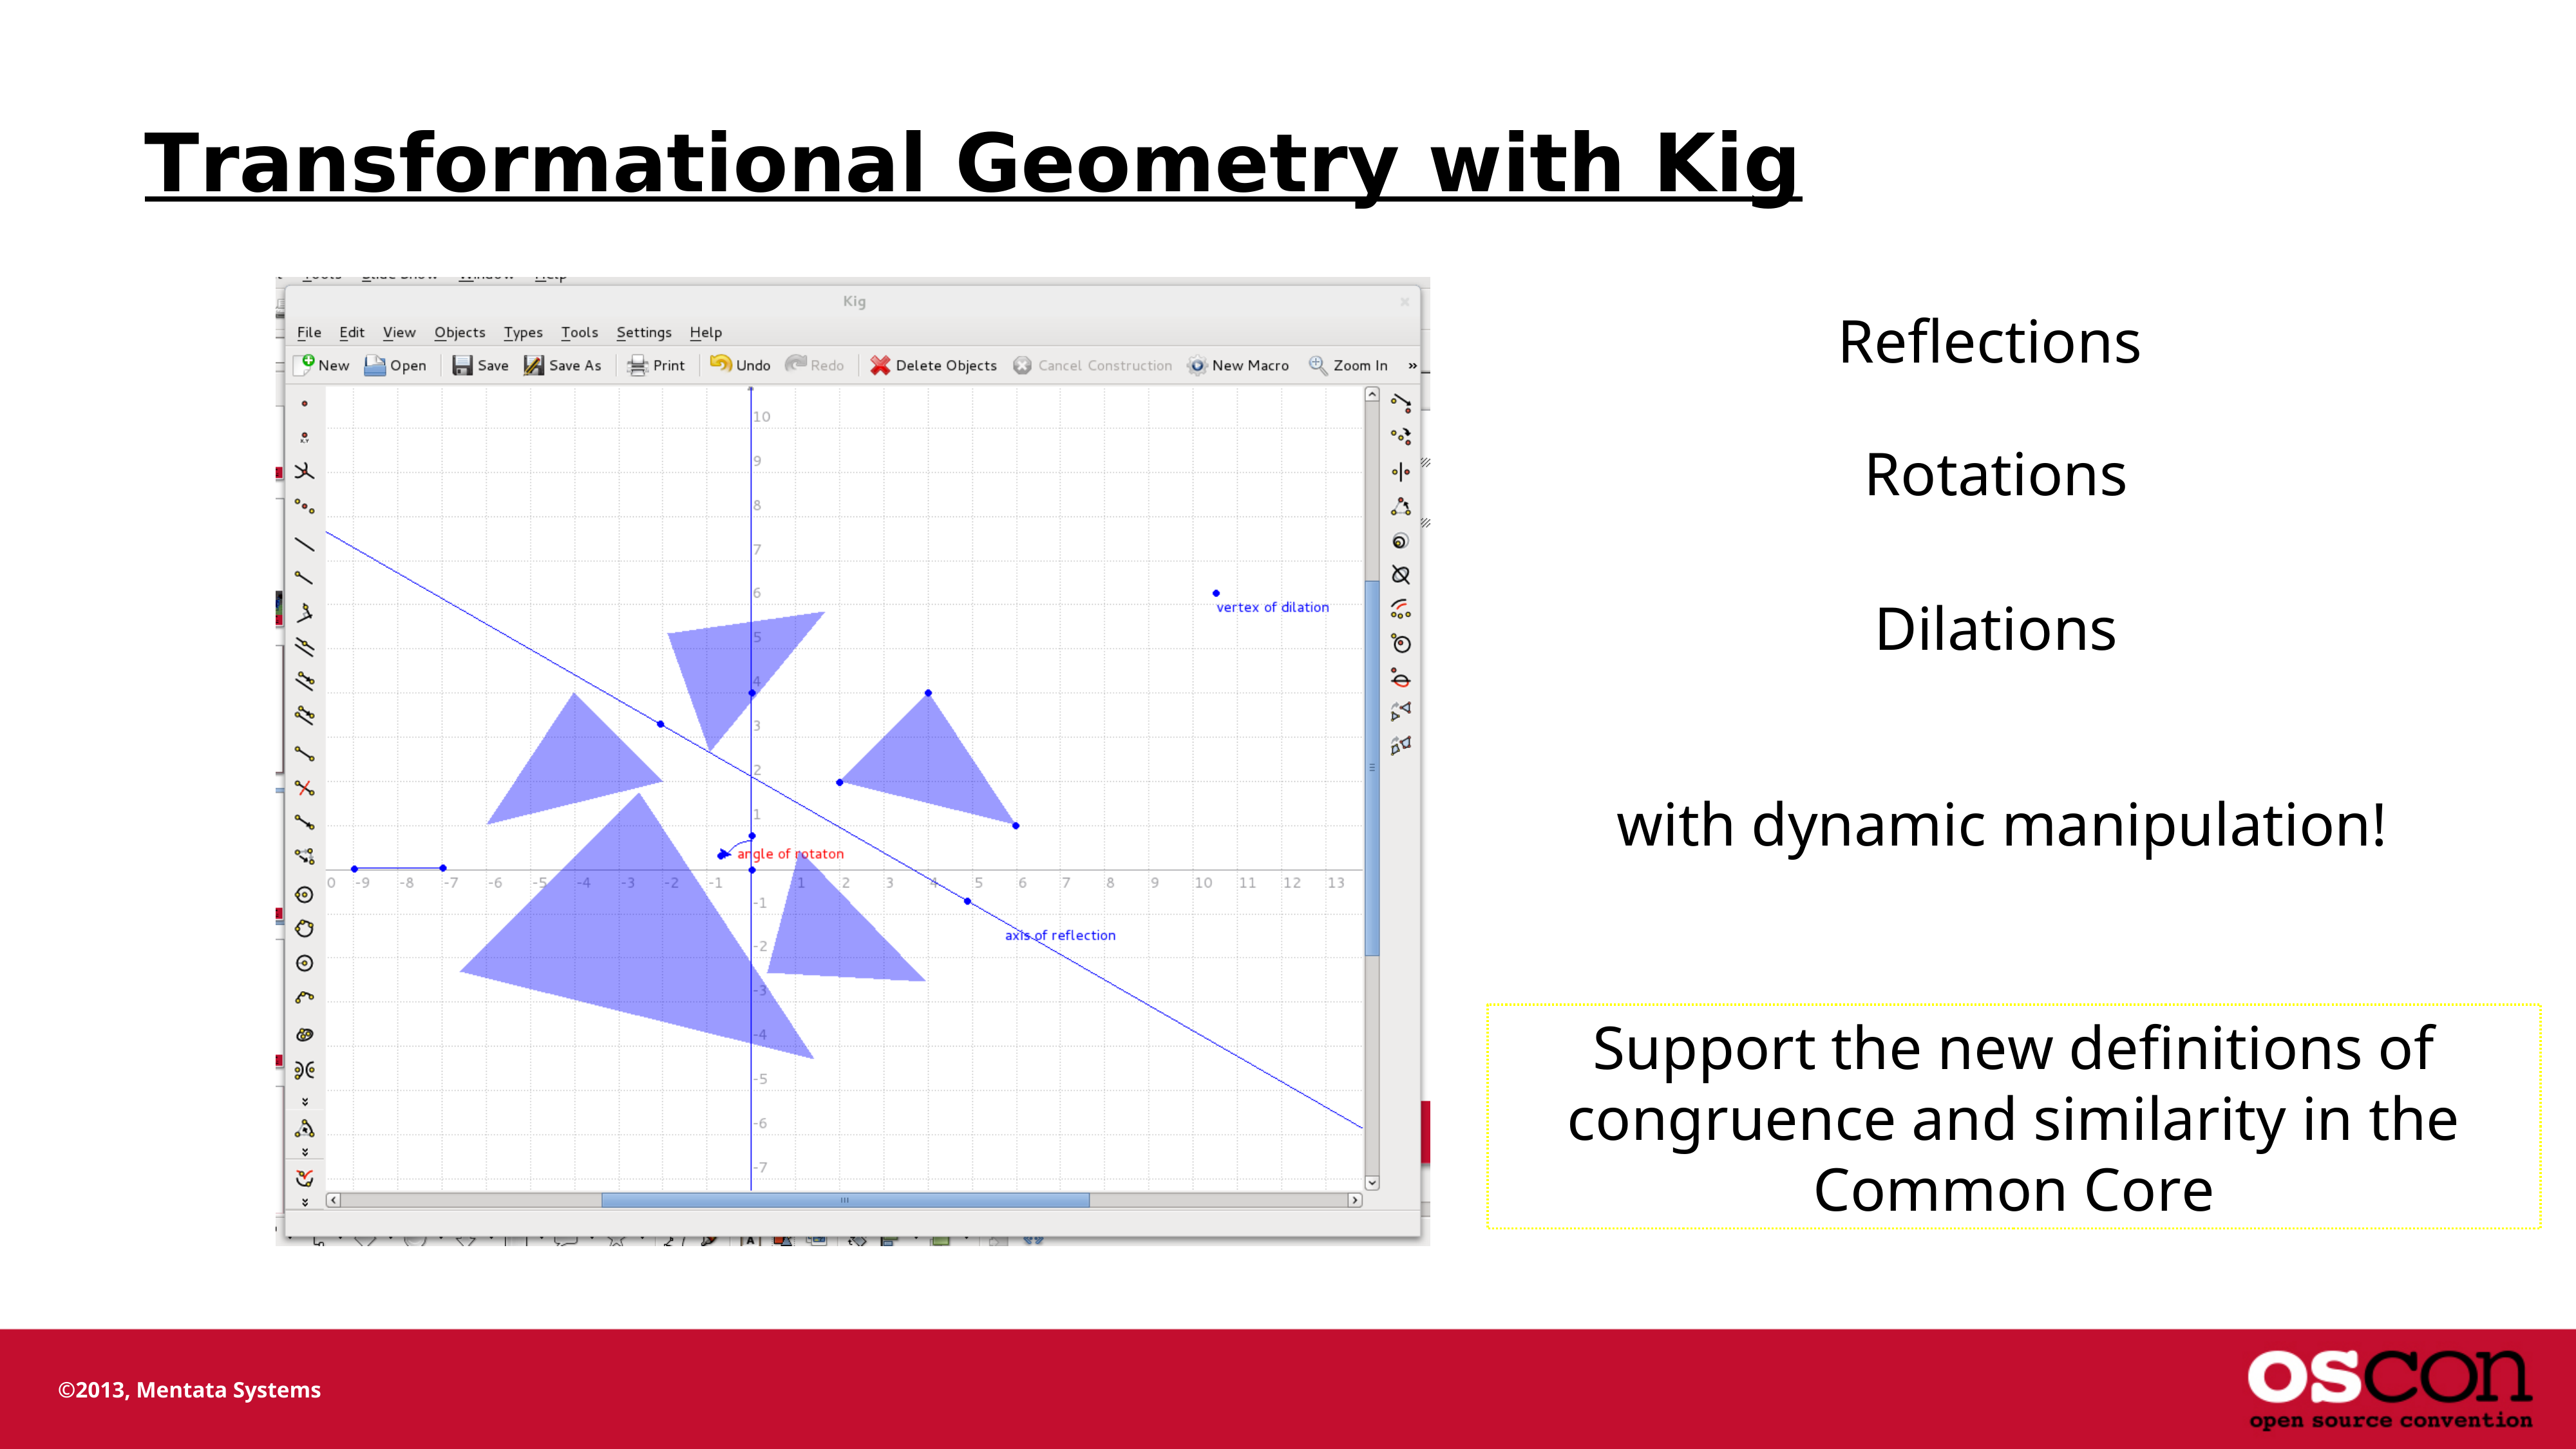

#
Transformational Geometry with Kig
Reflections
Rotations
Dilations
with dynamic manipulation!
Support the new definitions of congruence and similarity in the Common Core
©2013, Mentata Systems